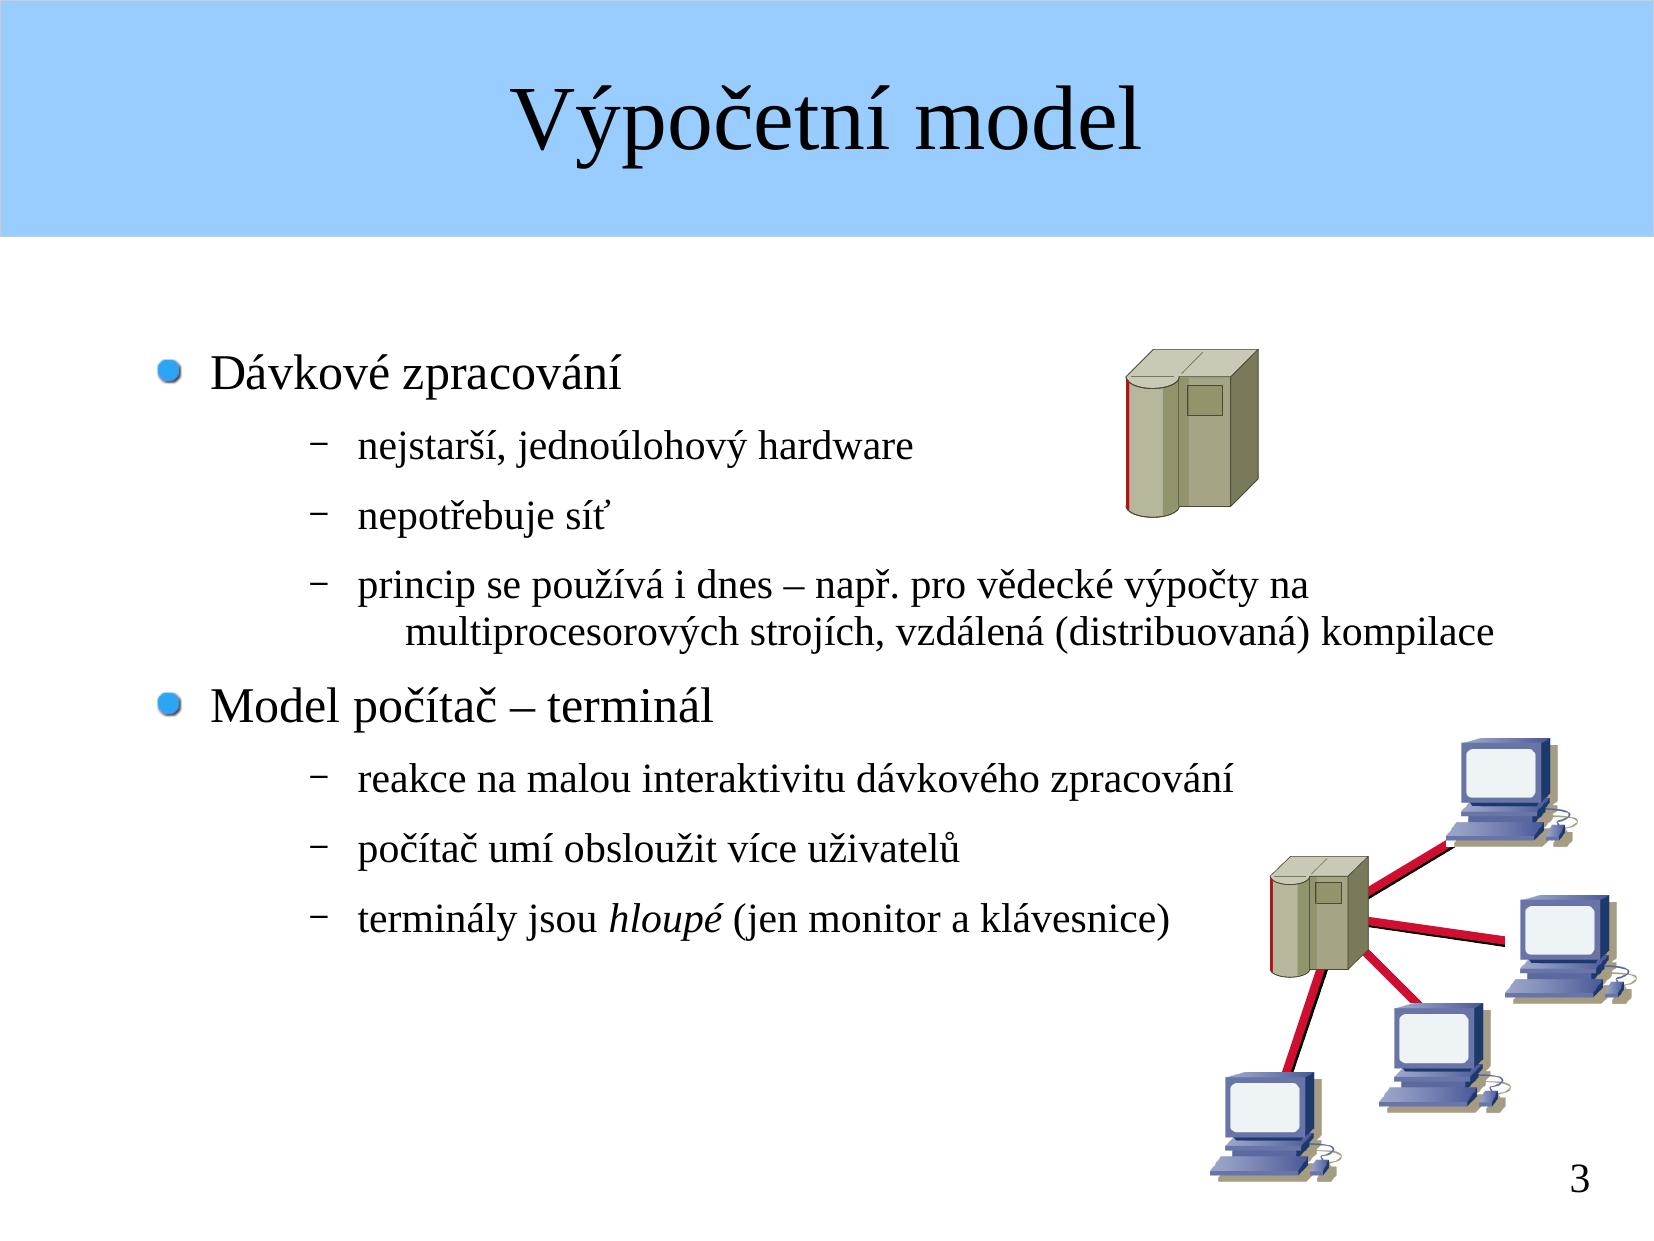

# Výpočetní model
Dávkové zpracování
nejstarší, jednoúlohový hardware
nepotřebuje síť
princip se používá i dnes – např. pro vědecké výpočty na multiprocesorových strojích, vzdálená (distribuovaná) kompilace
Model počítač – terminál
reakce na malou interaktivitu dávkového zpracování
počítač umí obsloužit více uživatelů
terminály jsou hloupé (jen monitor a klávesnice)